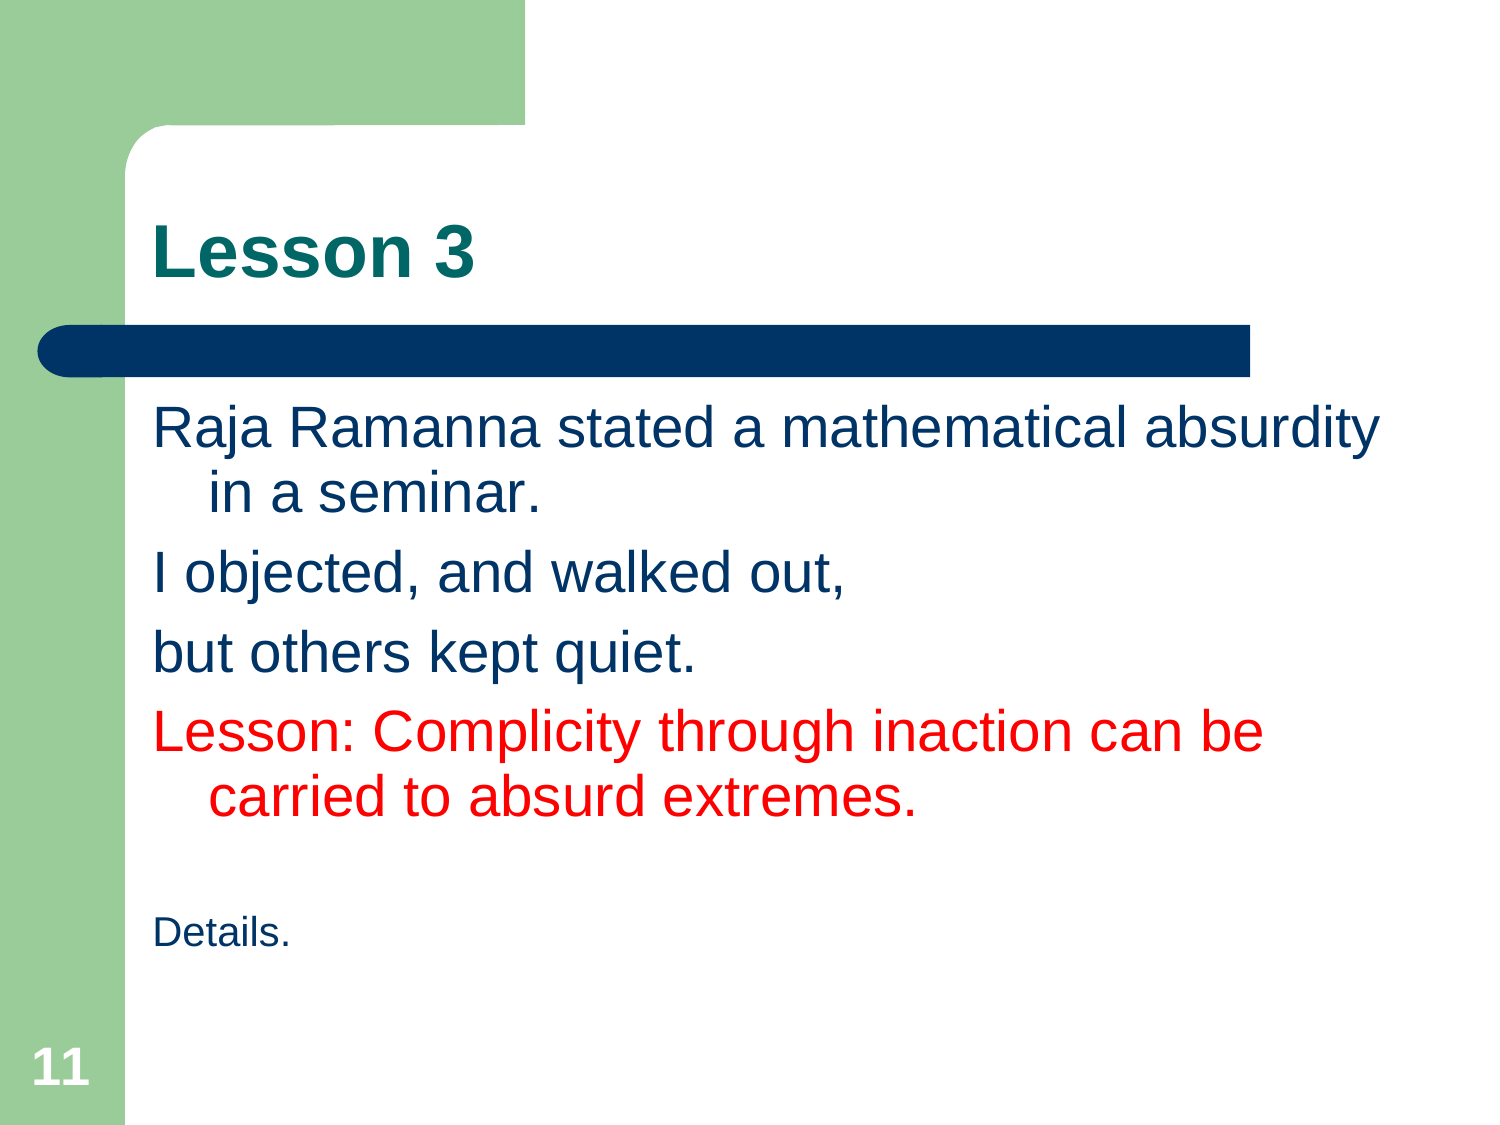

# Lesson 3
Raja Ramanna stated a mathematical absurdity in a seminar.
I objected, and walked out,
but others kept quiet.
Lesson: Complicity through inaction can be carried to absurd extremes.
Details.
11